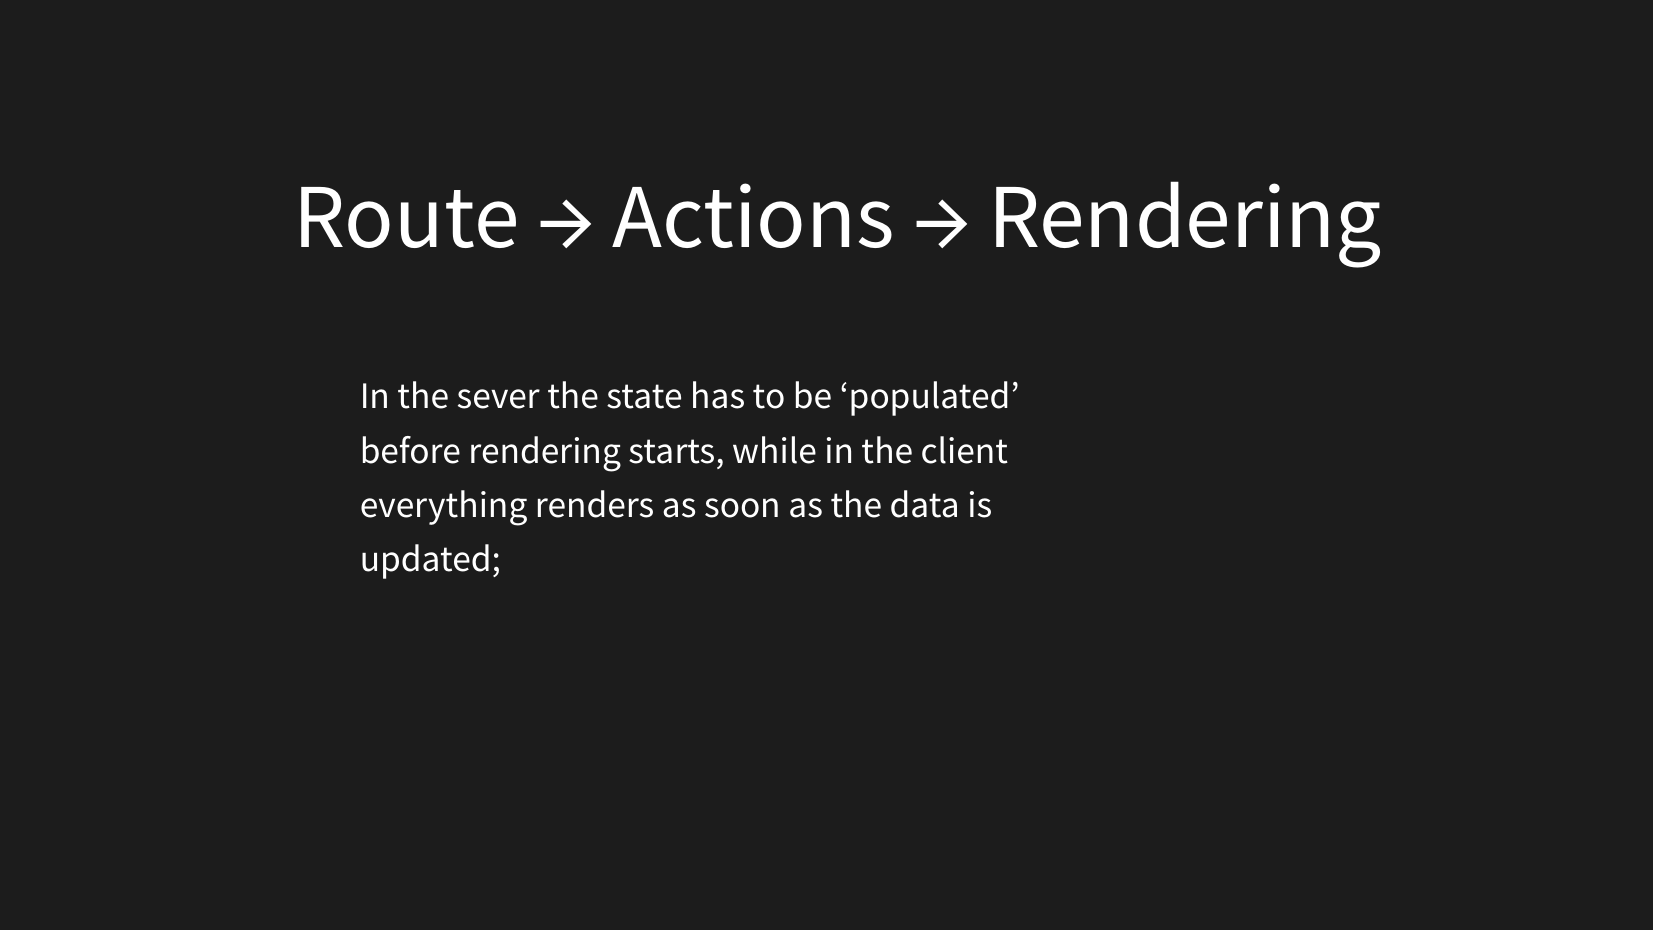

# Route → Actions → Rendering
In the sever the state has to be ‘populated’ before rendering starts, while in the client everything renders as soon as the data is updated;